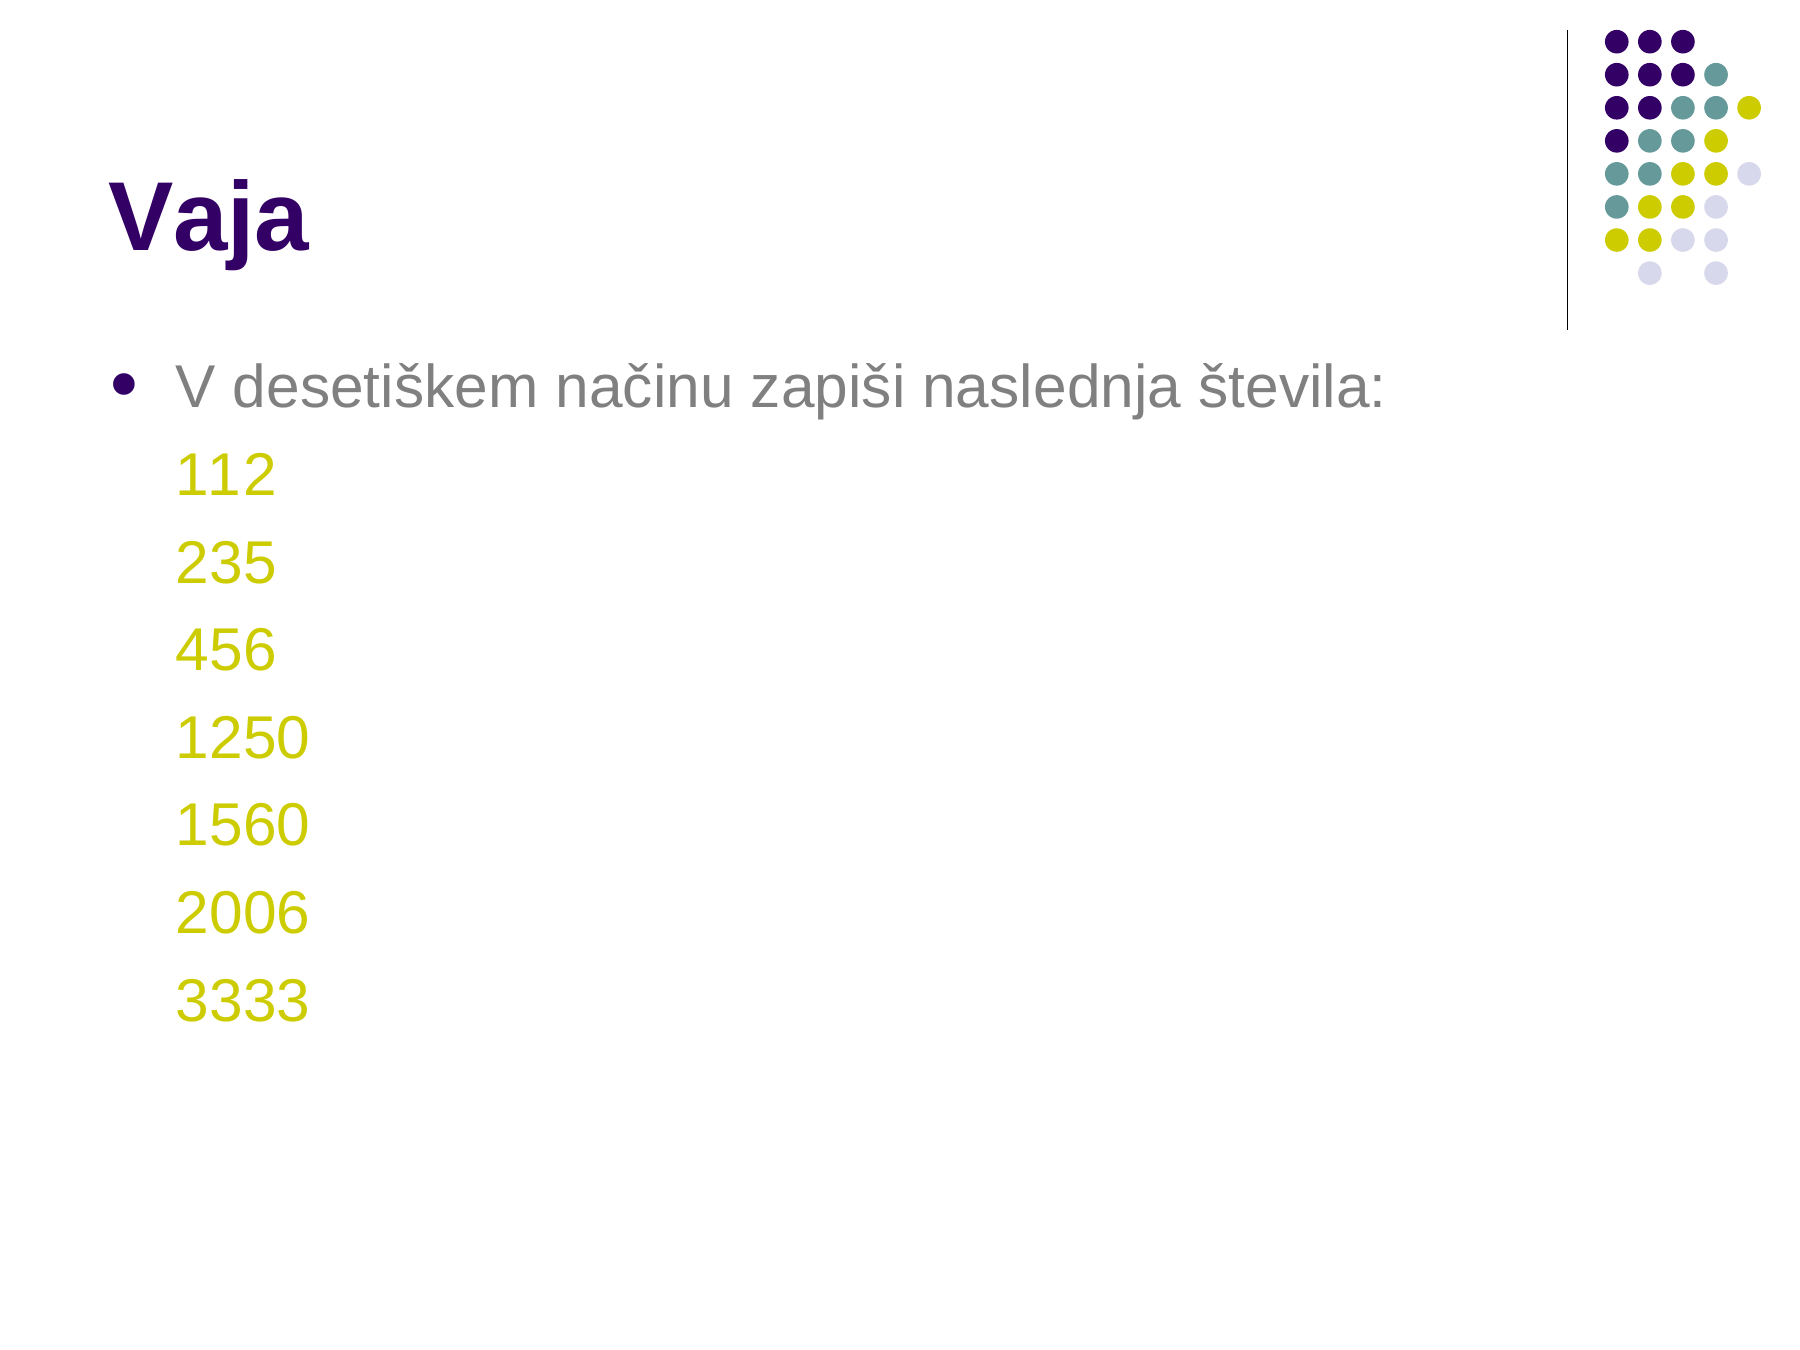

# Vaja
V desetiškem načinu zapiši naslednja števila:
	112
	235
	456
	1250
	1560
	2006
	3333